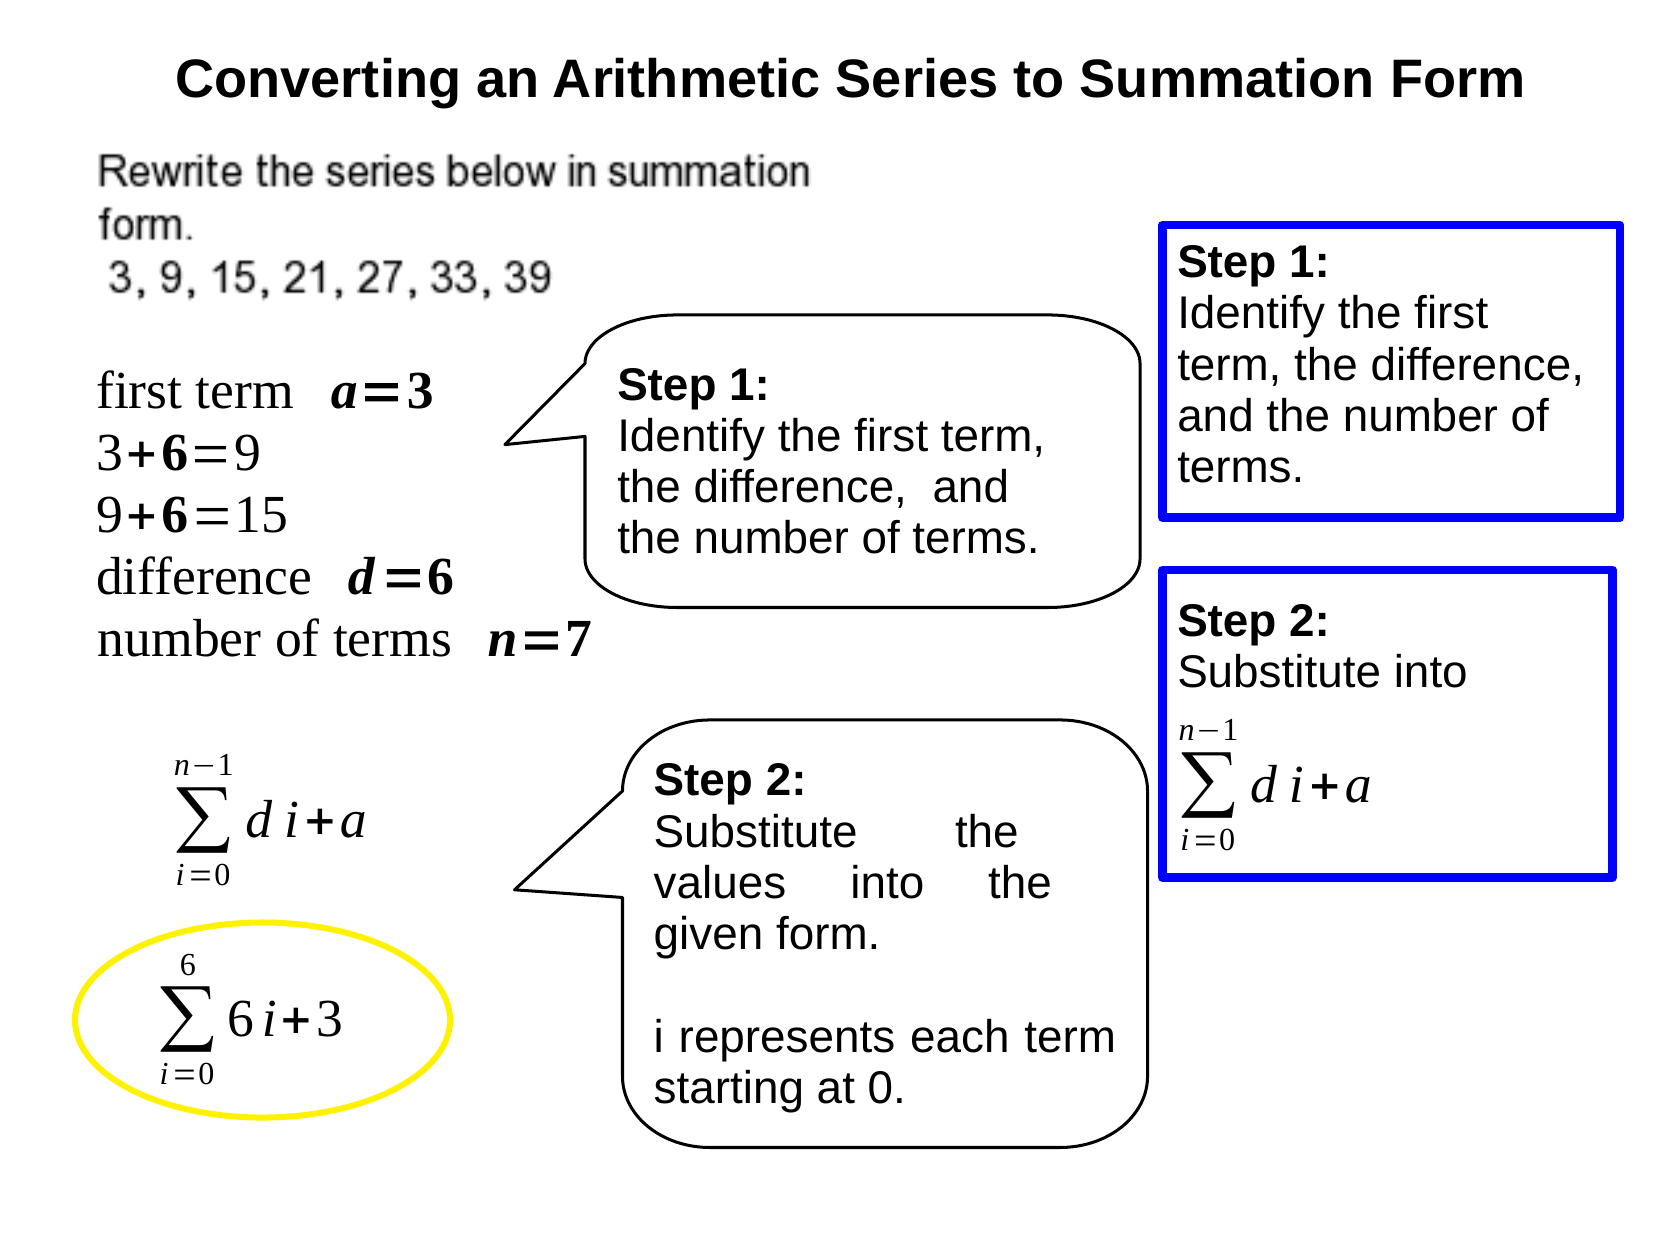

Converting an Arithmetic Series to Summation Form
Step 1:
Identify the first term, the difference, and the number of terms.
Step 2:
Substitute into
Step 1:
Identify the first term,
the difference, and
the number of terms.
Step 2:
Substitute the
values into the
given form.
i represents each term
starting at 0.